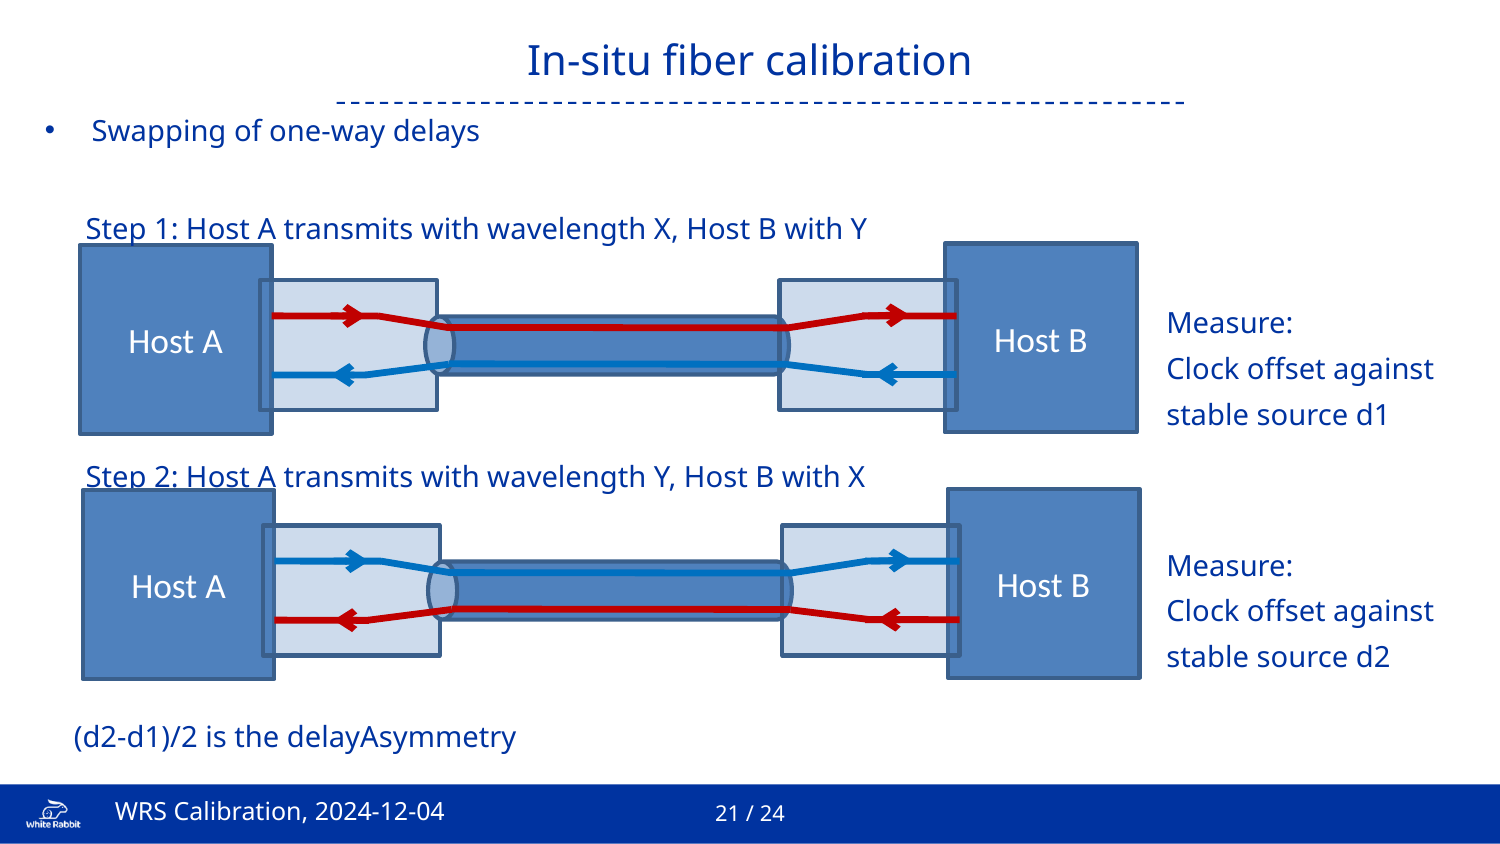

# In-situ fiber calibration
Swapping of one-way delays
Step 1: Host A transmits with wavelength X, Host B with Y
Host B
Host A
Measure:
Clock offset against stable source d1
Step 2: Host A transmits with wavelength Y, Host B with X
Host B
Host A
Measure:
Clock offset against stable source d2
(d2-d1)/2 is the delayAsymmetry
WRS Calibration, 2024-12-04